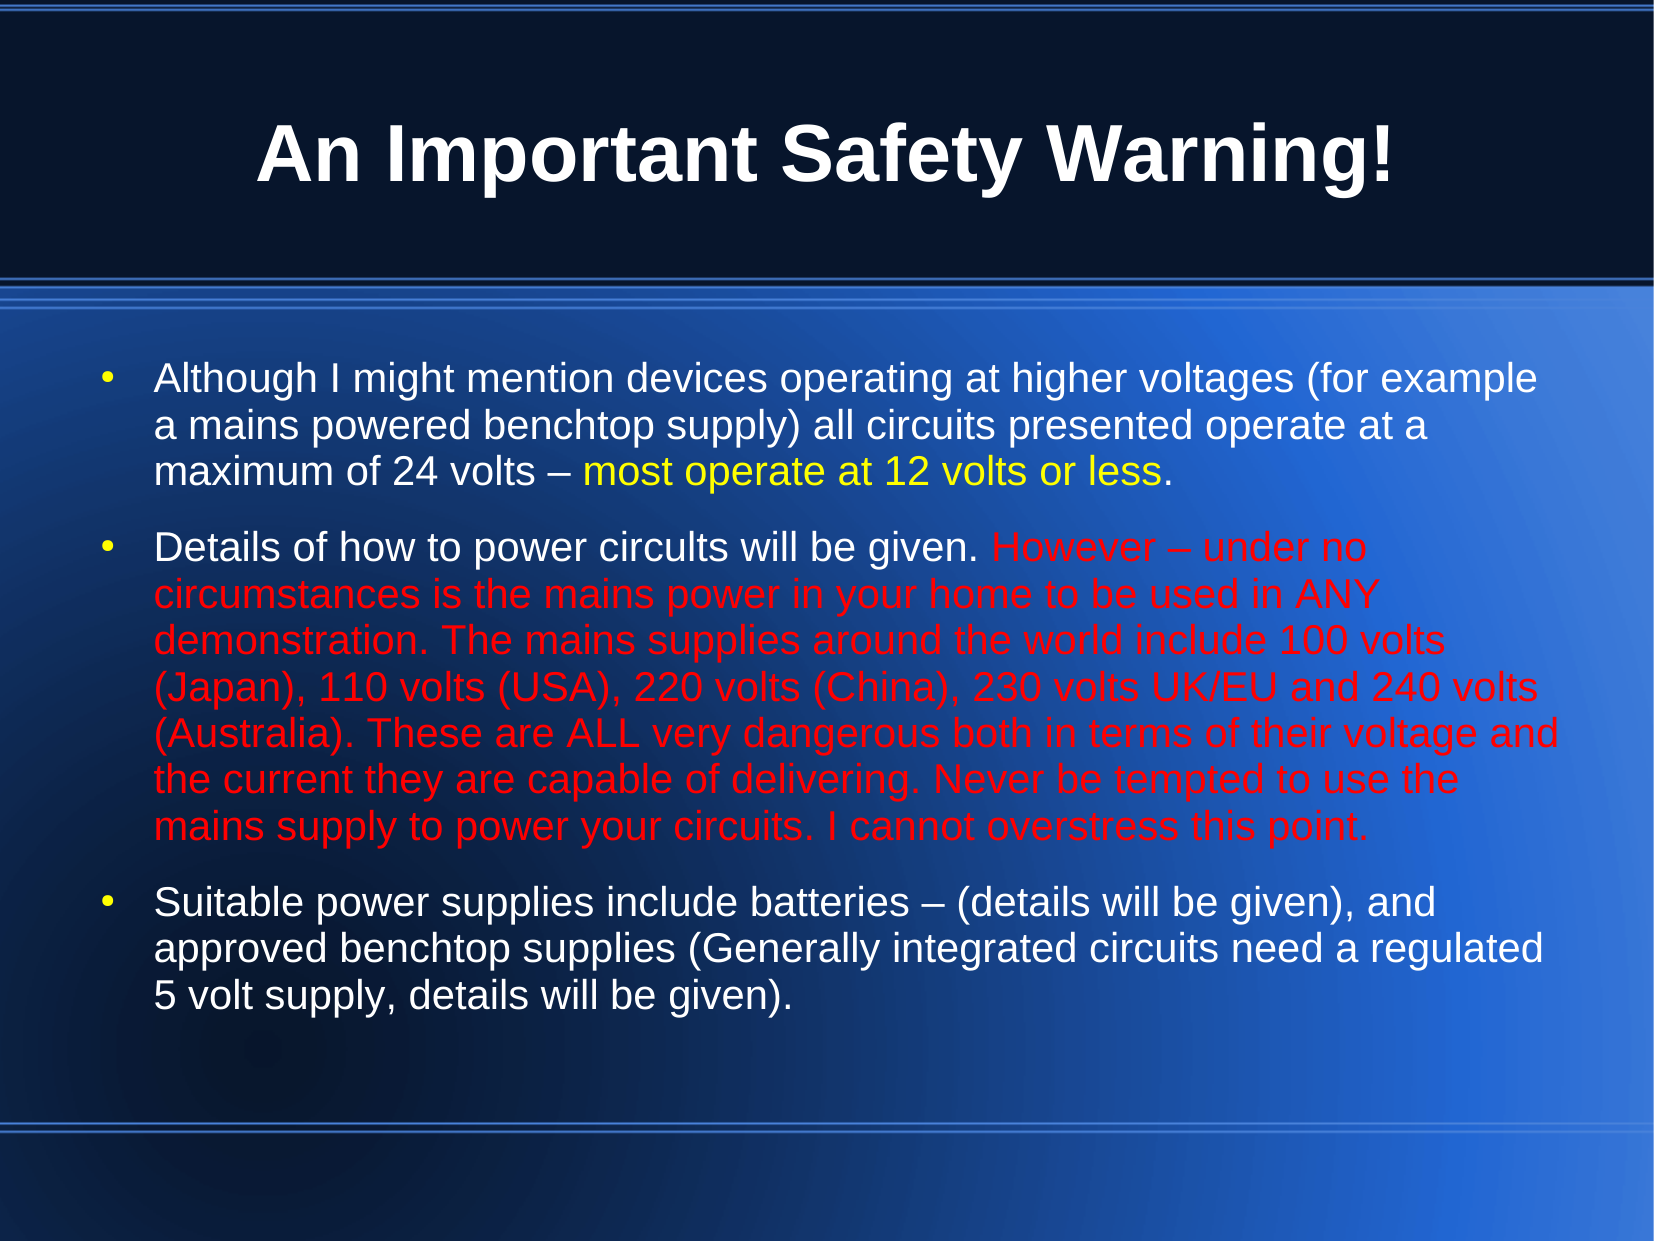

# An Important Safety Warning!
Although I might mention devices operating at higher voltages (for example a mains powered benchtop supply) all circuits presented operate at a maximum of 24 volts – most operate at 12 volts or less.
Details of how to power circults will be given. However – under no circumstances is the mains power in your home to be used in ANY demonstration. The mains supplies around the world include 100 volts (Japan), 110 volts (USA), 220 volts (China), 230 volts UK/EU and 240 volts (Australia). These are ALL very dangerous both in terms of their voltage and the current they are capable of delivering. Never be tempted to use the mains supply to power your circuits. I cannot overstress this point.
Suitable power supplies include batteries – (details will be given), and approved benchtop supplies (Generally integrated circuits need a regulated 5 volt supply, details will be given).